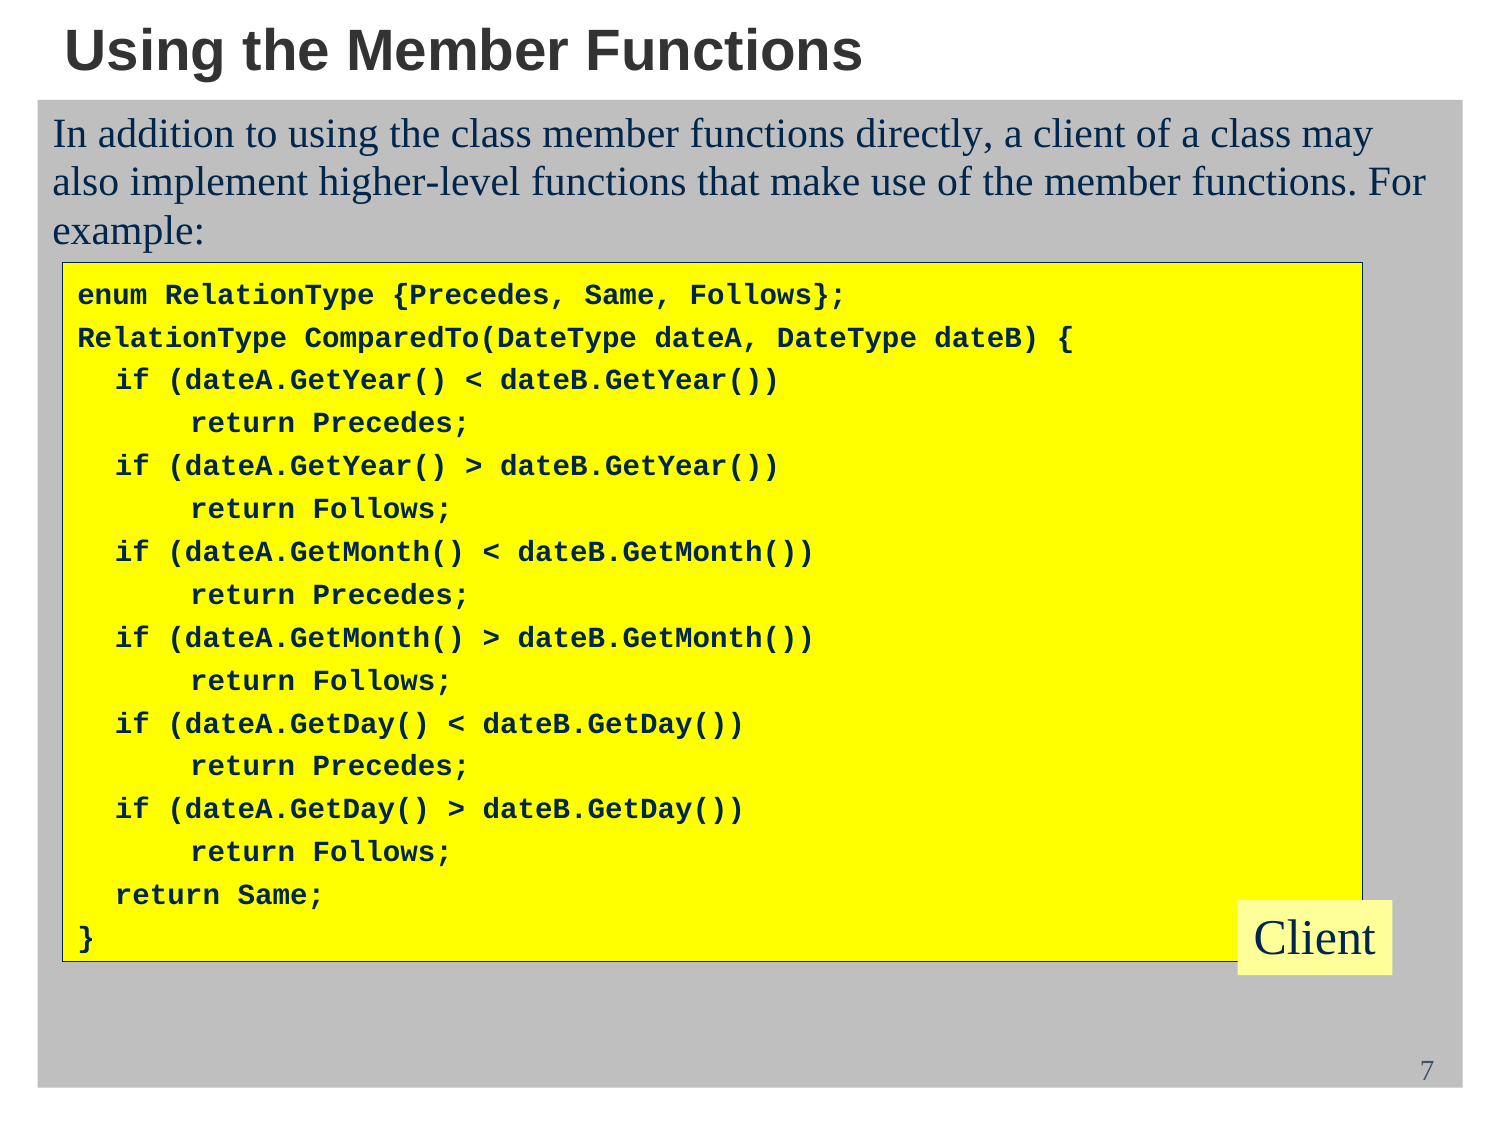

# Using the Member Functions
In addition to using the class member functions directly, a client of a class may also implement higher-level functions that make use of the member functions. For example:
enum RelationType {Precedes, Same, Follows};
RelationType ComparedTo(DateType dateA, DateType dateB) {
	if (dateA.GetYear() < dateB.GetYear())
		return Precedes;
	if (dateA.GetYear() > dateB.GetYear())
		return Follows;
	if (dateA.GetMonth() < dateB.GetMonth())
		return Precedes;
	if (dateA.GetMonth() > dateB.GetMonth())
		return Follows;
	if (dateA.GetDay() < dateB.GetDay())
		return Precedes;
	if (dateA.GetDay() > dateB.GetDay())
		return Follows;
	return Same;
}
Client